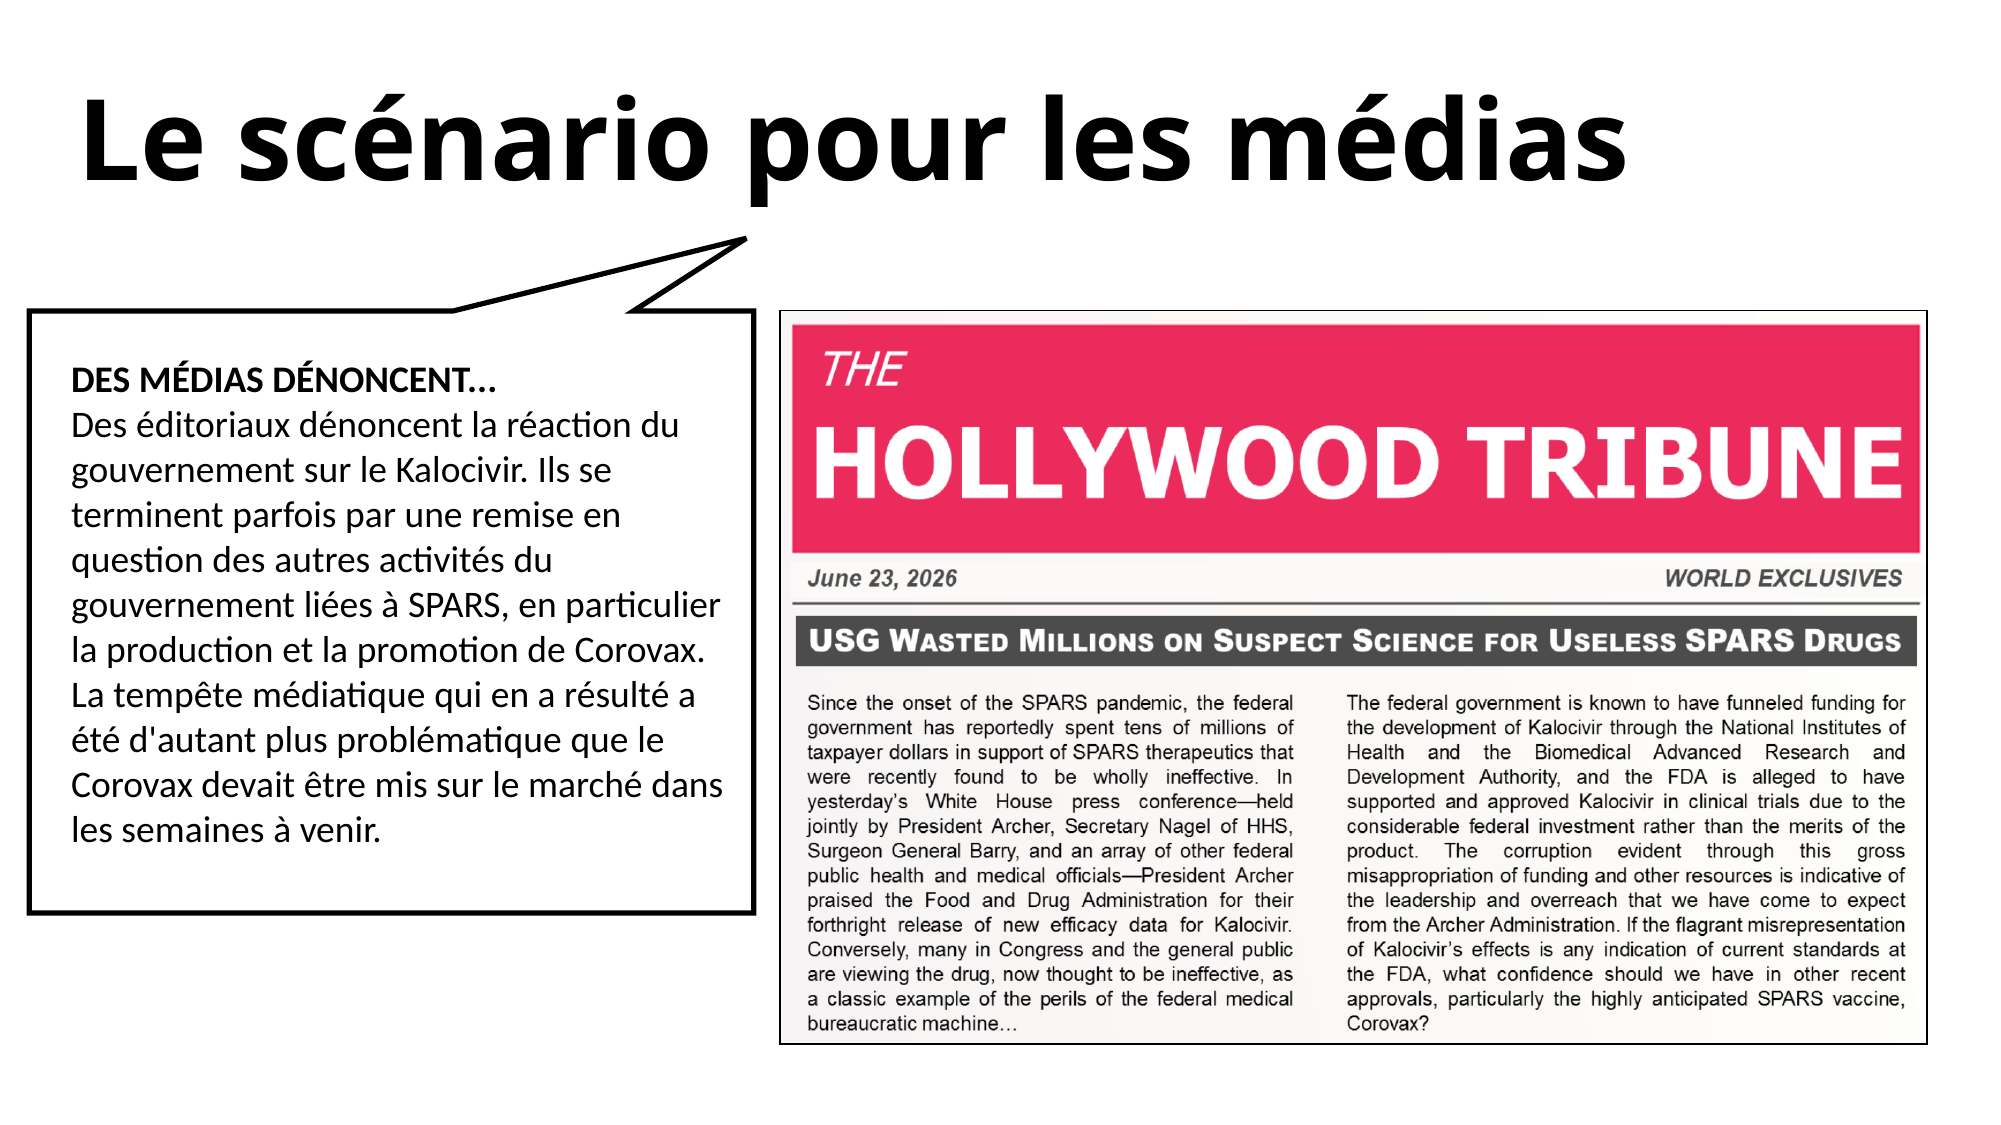

Le scénario pour les médias
DES MÉDIAS DÉNONCENT...
Des éditoriaux dénoncent la réaction du gouvernement sur le Kalocivir. Ils se terminent parfois par une remise en question des autres activités du gouvernement liées à SPARS, en particulier la production et la promotion de Corovax. La tempête médiatique qui en a résulté a été d'autant plus problématique que le Corovax devait être mis sur le marché dans les semaines à venir.